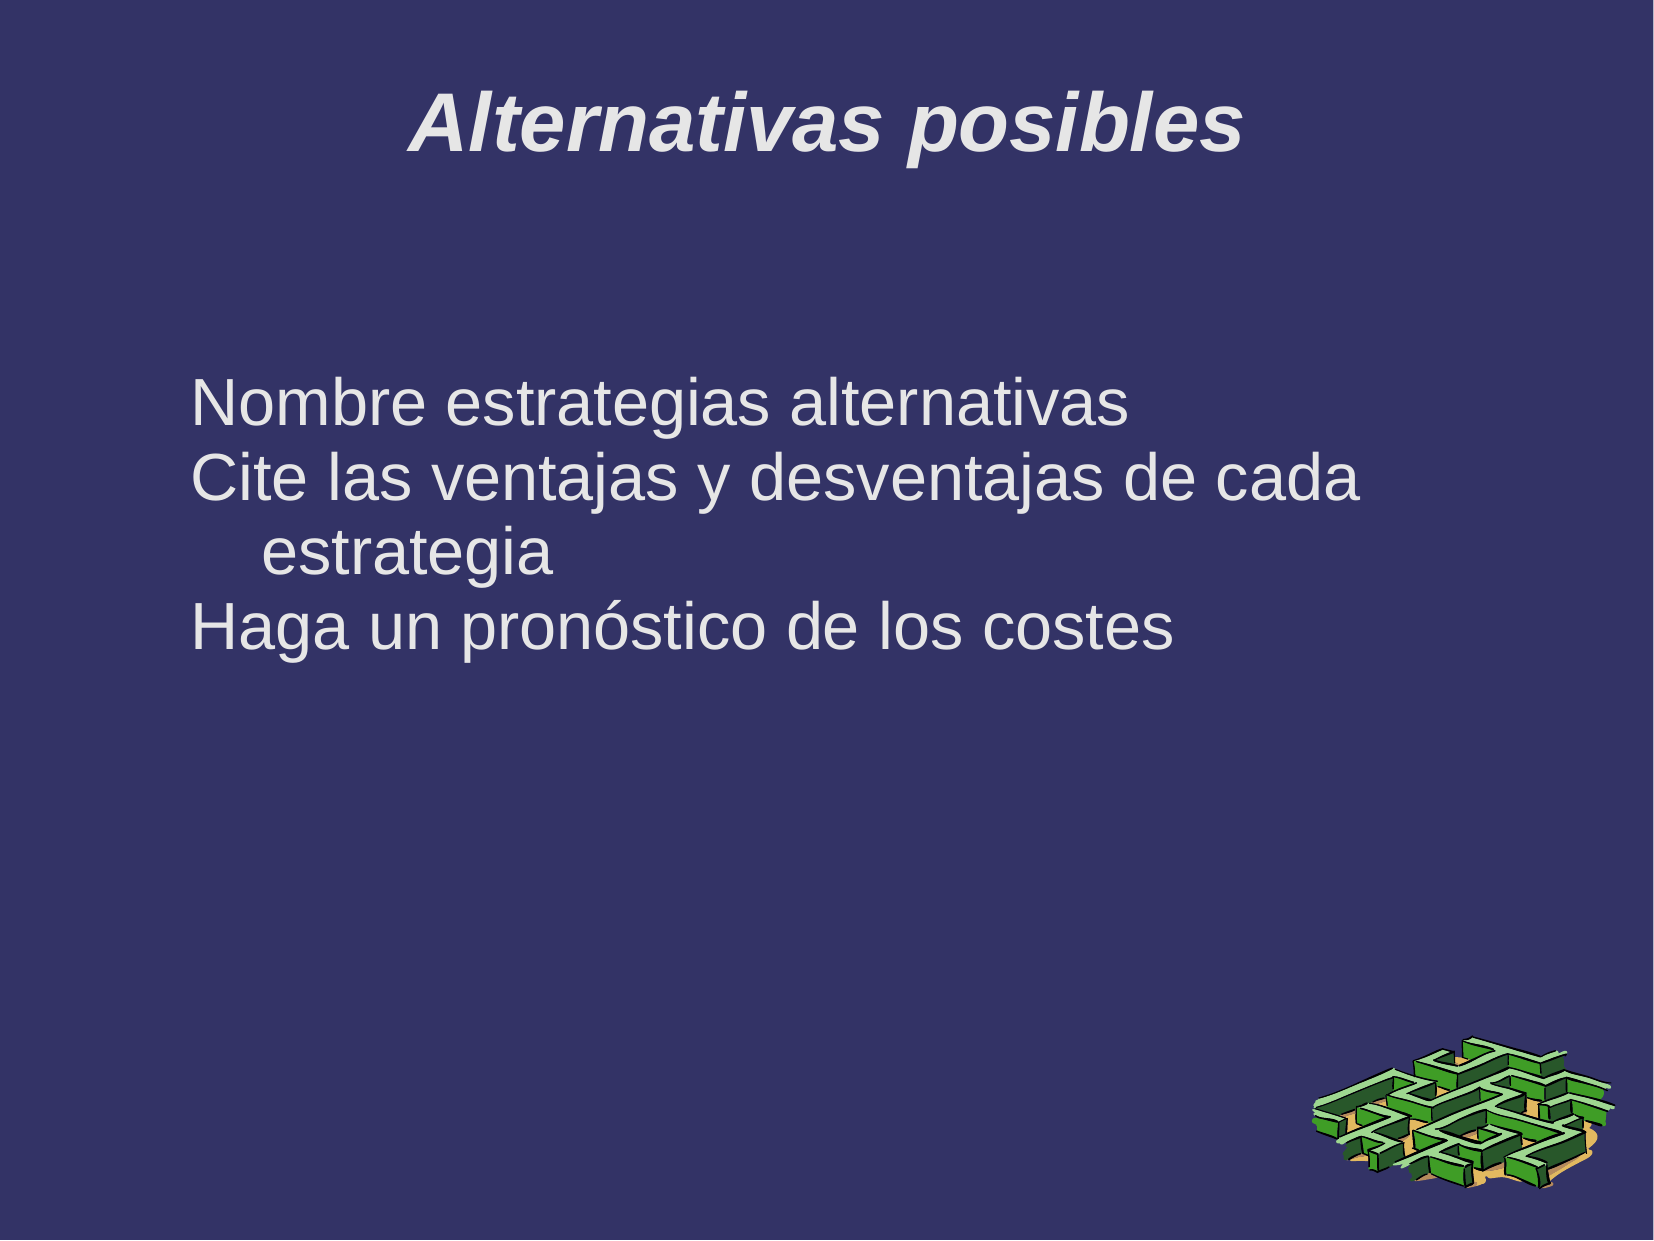

# Alternativas posibles
Nombre estrategias alternativas
Cite las ventajas y desventajas de cada estrategia
Haga un pronóstico de los costes